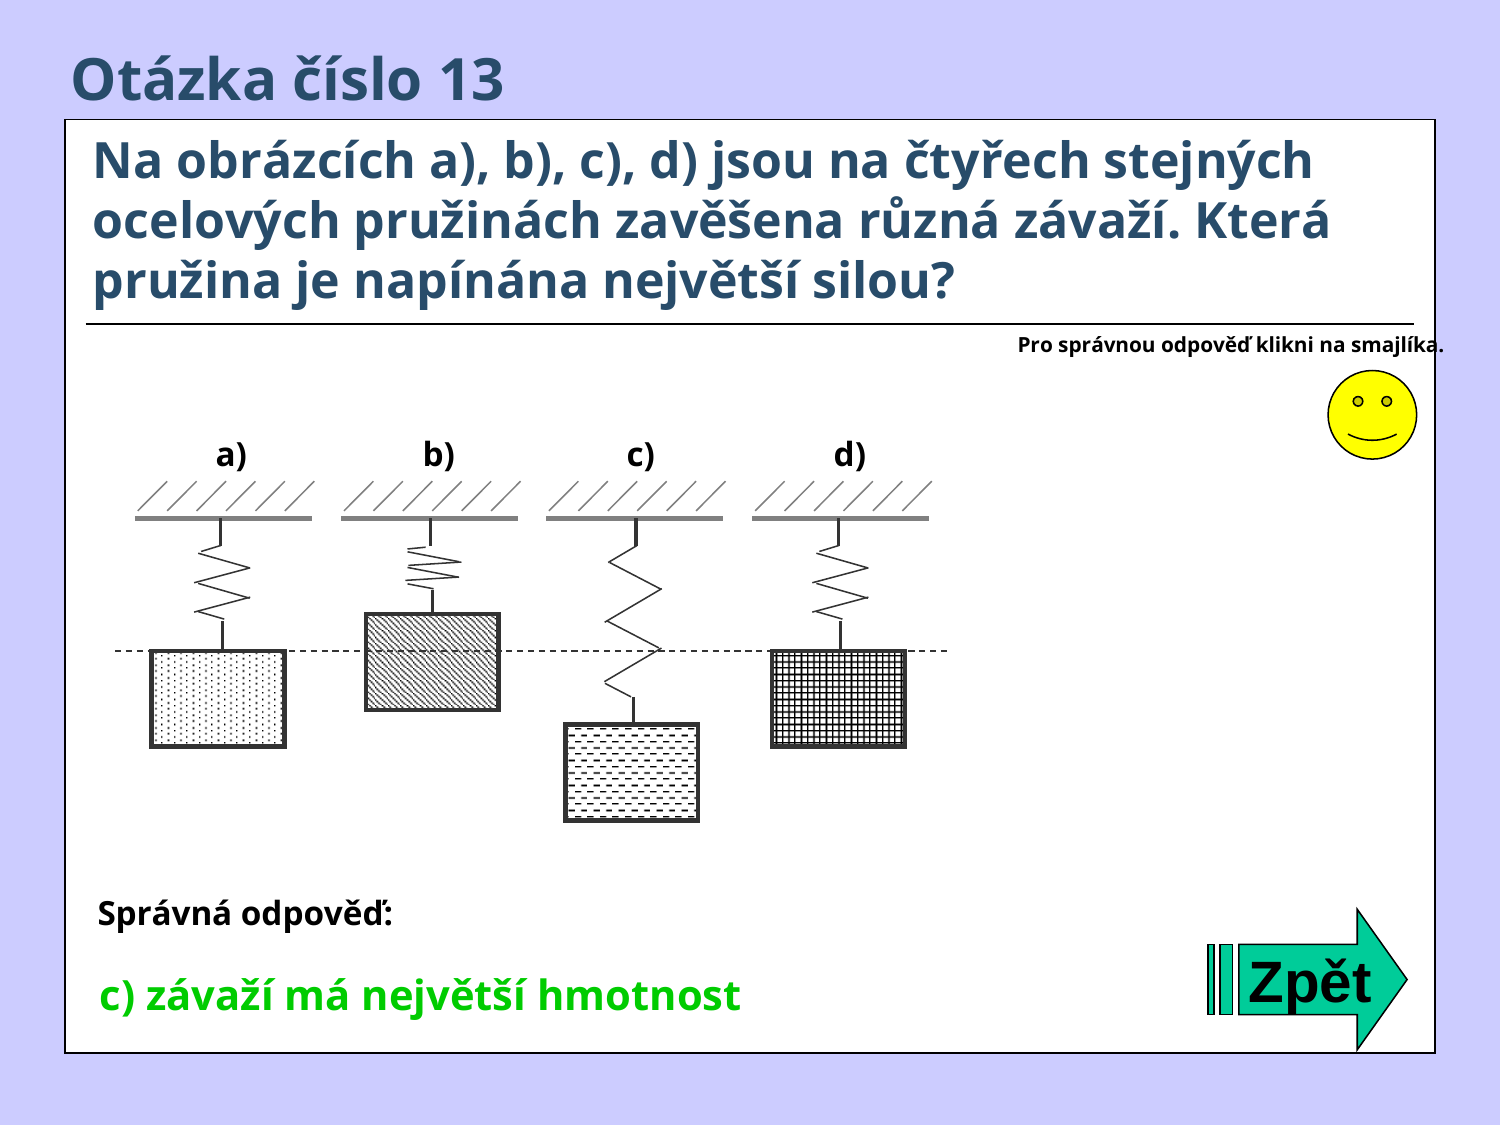

Otázka číslo 13
Na obrázcích a), b), c), d) jsou na čtyřech stejných ocelových pružinách zavěšena různá závaží. Která pružina je napínána největší silou?
Pro správnou odpověď klikni na smajlíka.
a)
b)
c)
d)
Správná odpověď:
Zpět
c) závaží má největší hmotnost